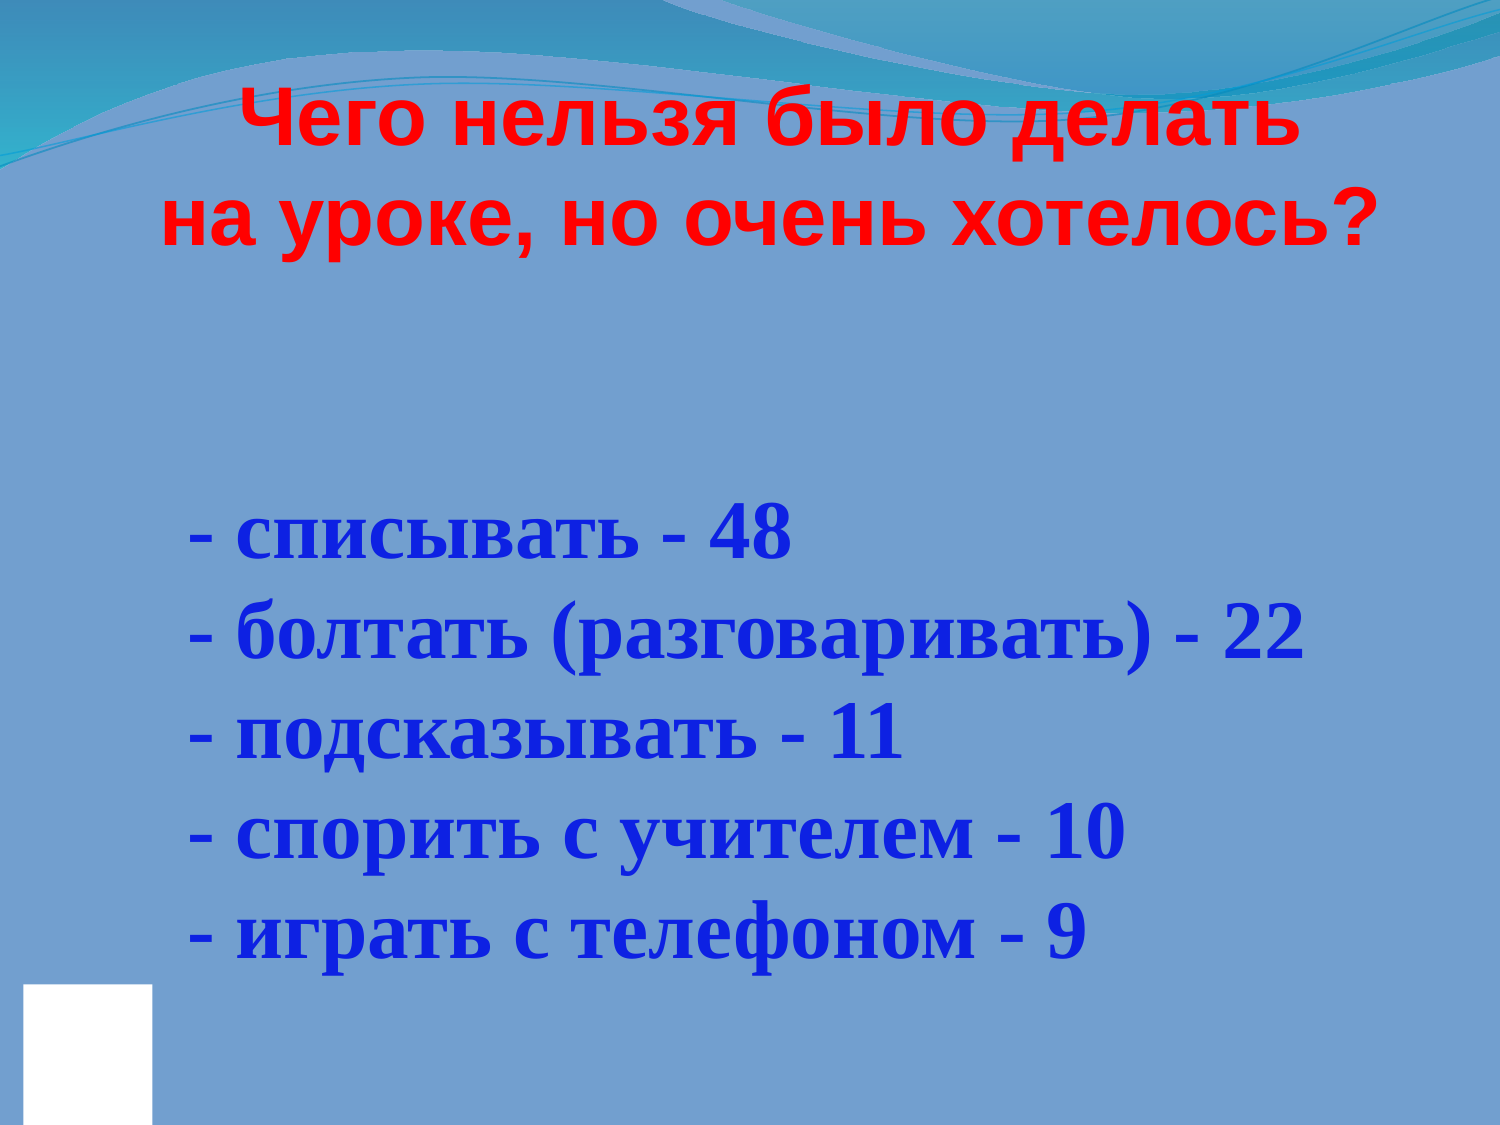

Чего нельзя было делать
на уроке, но очень хотелось?
- списывать - 48
- болтать (разговаривать) - 22
- подсказывать - 11
- спорить с учителем - 10
- играть с телефоном - 9